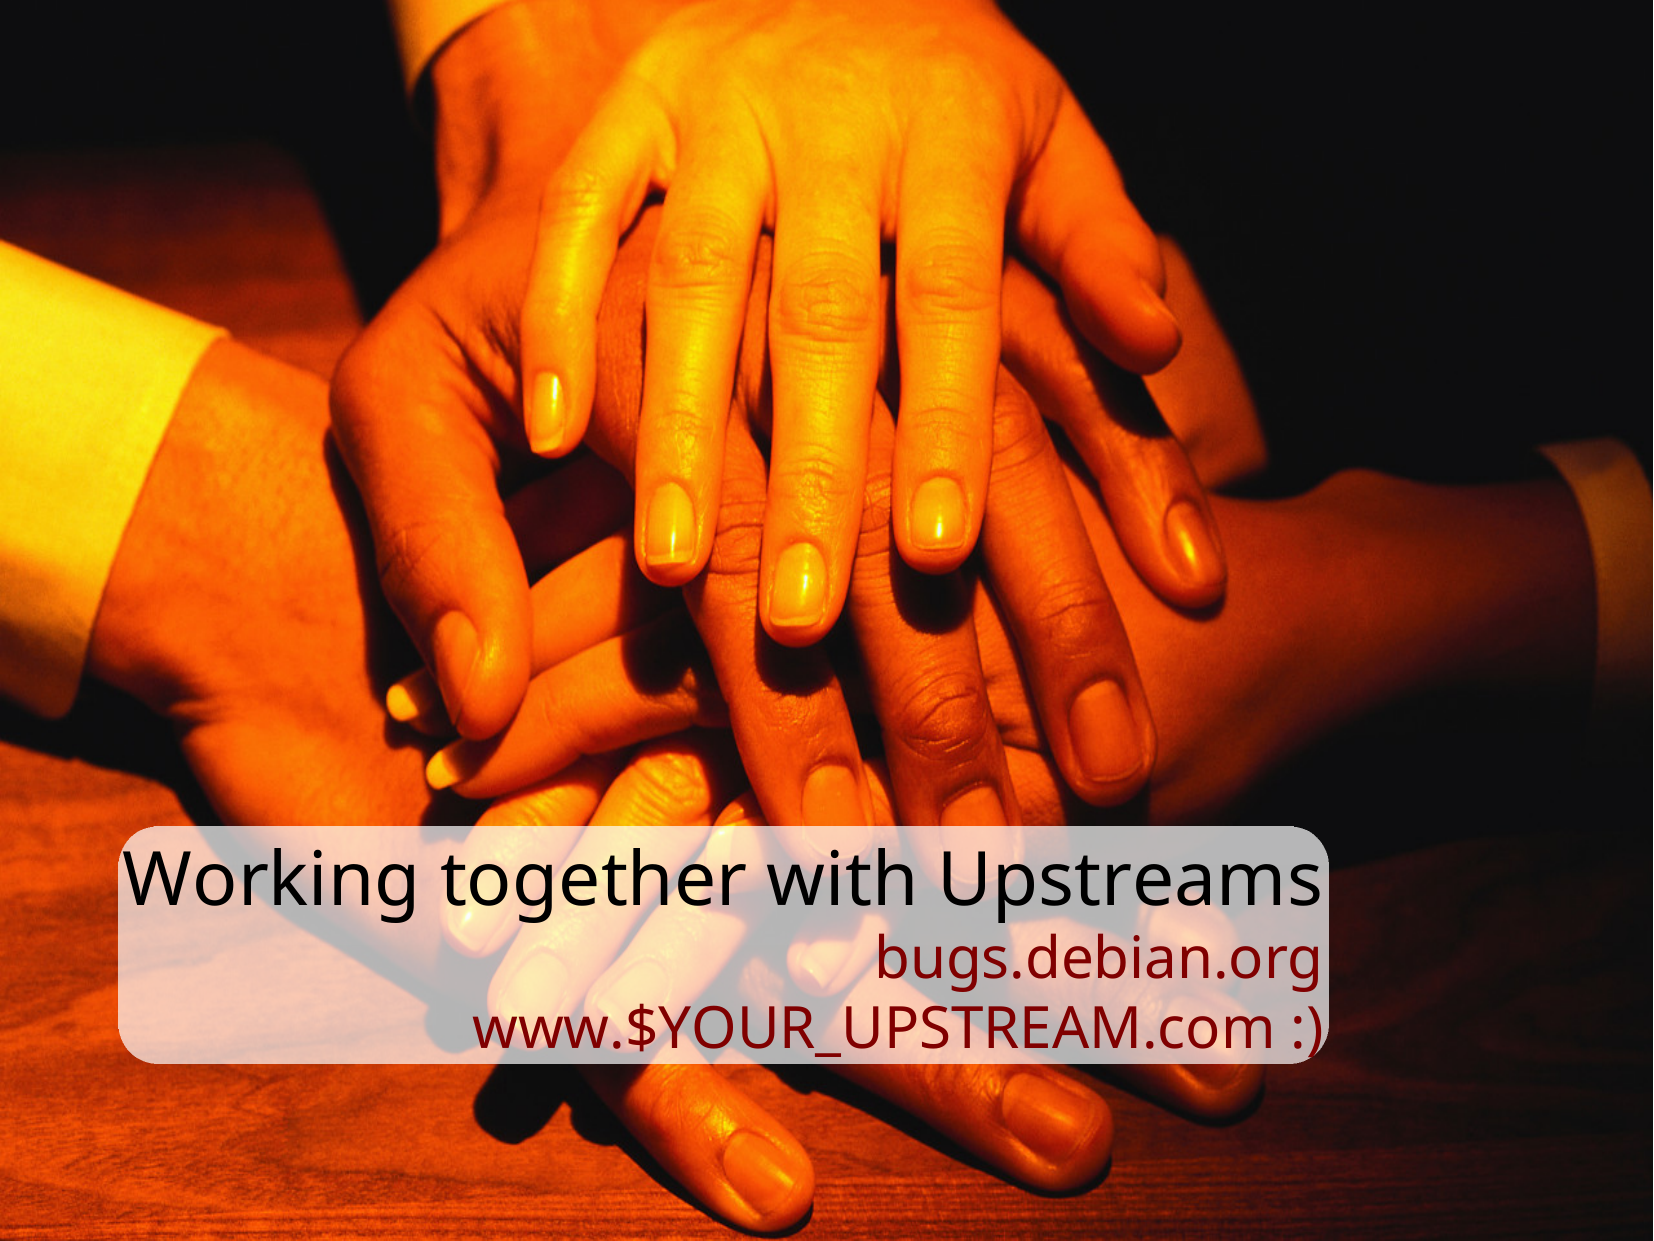

#
Working together with Upstreams
bugs.debian.org
www.$YOUR_UPSTREAM.com :)